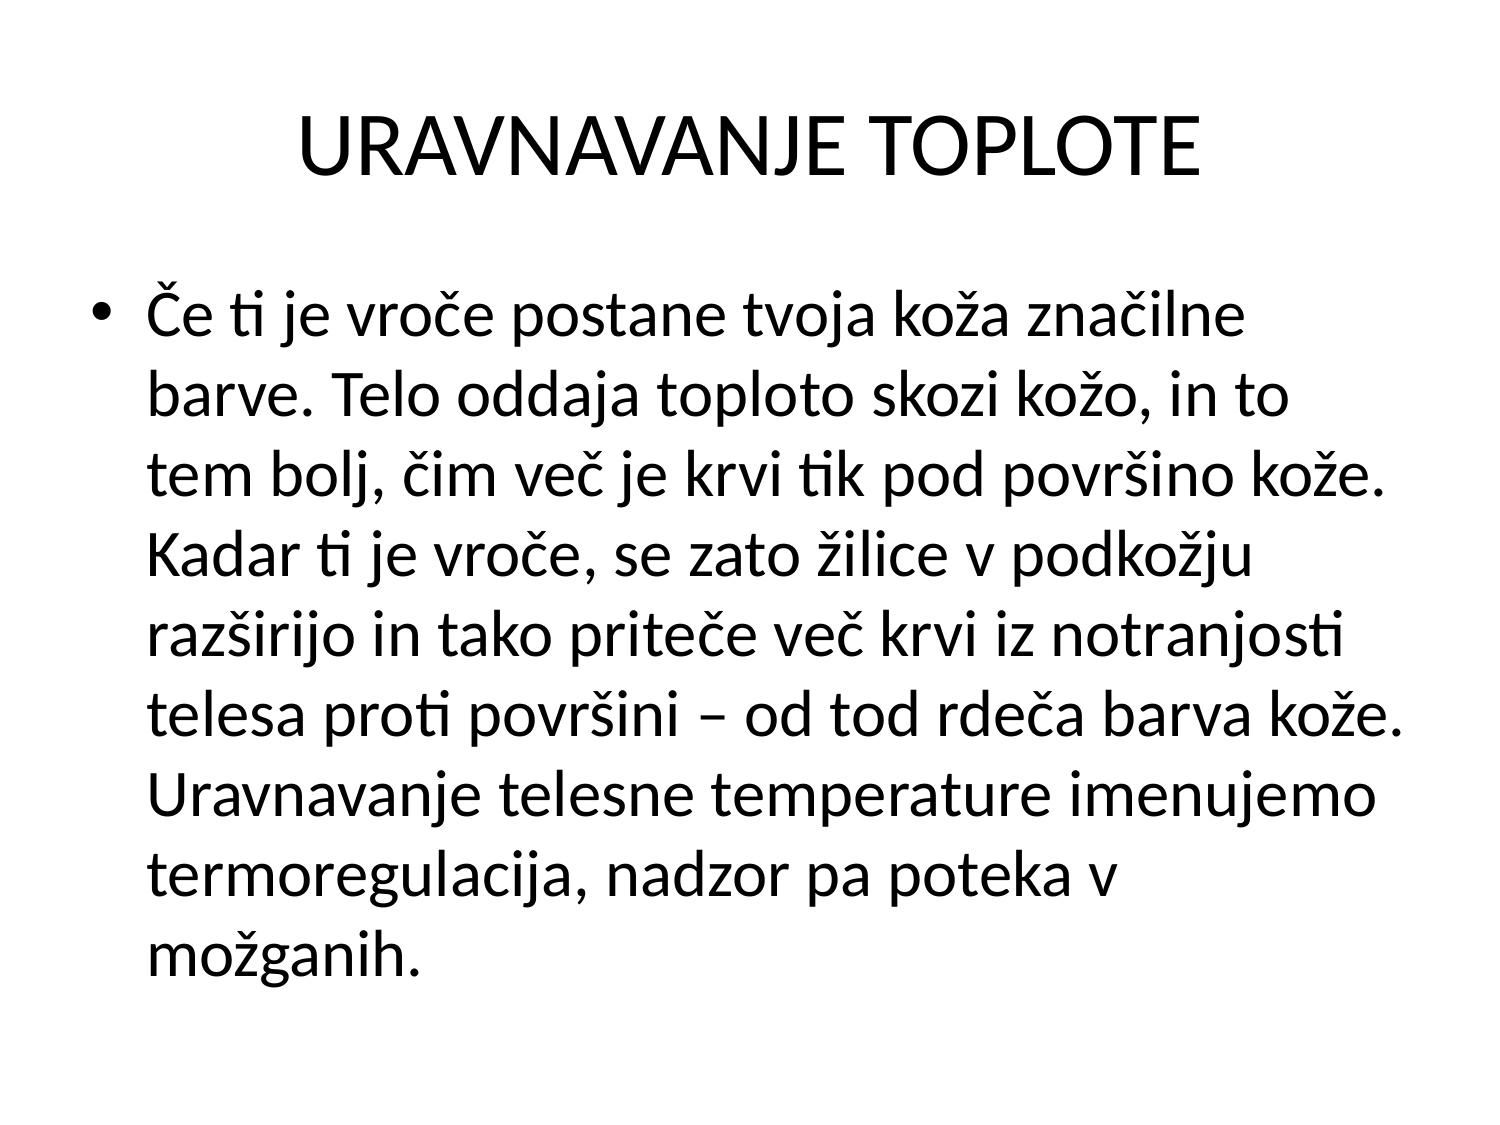

# URAVNAVANJE TOPLOTE
Če ti je vroče postane tvoja koža značilne barve. Telo oddaja toploto skozi kožo, in to tem bolj, čim več je krvi tik pod površino kože. Kadar ti je vroče, se zato žilice v podkožju razširijo in tako priteče več krvi iz notranjosti telesa proti površini – od tod rdeča barva kože. Uravnavanje telesne temperature imenujemo termoregulacija, nadzor pa poteka v možganih.